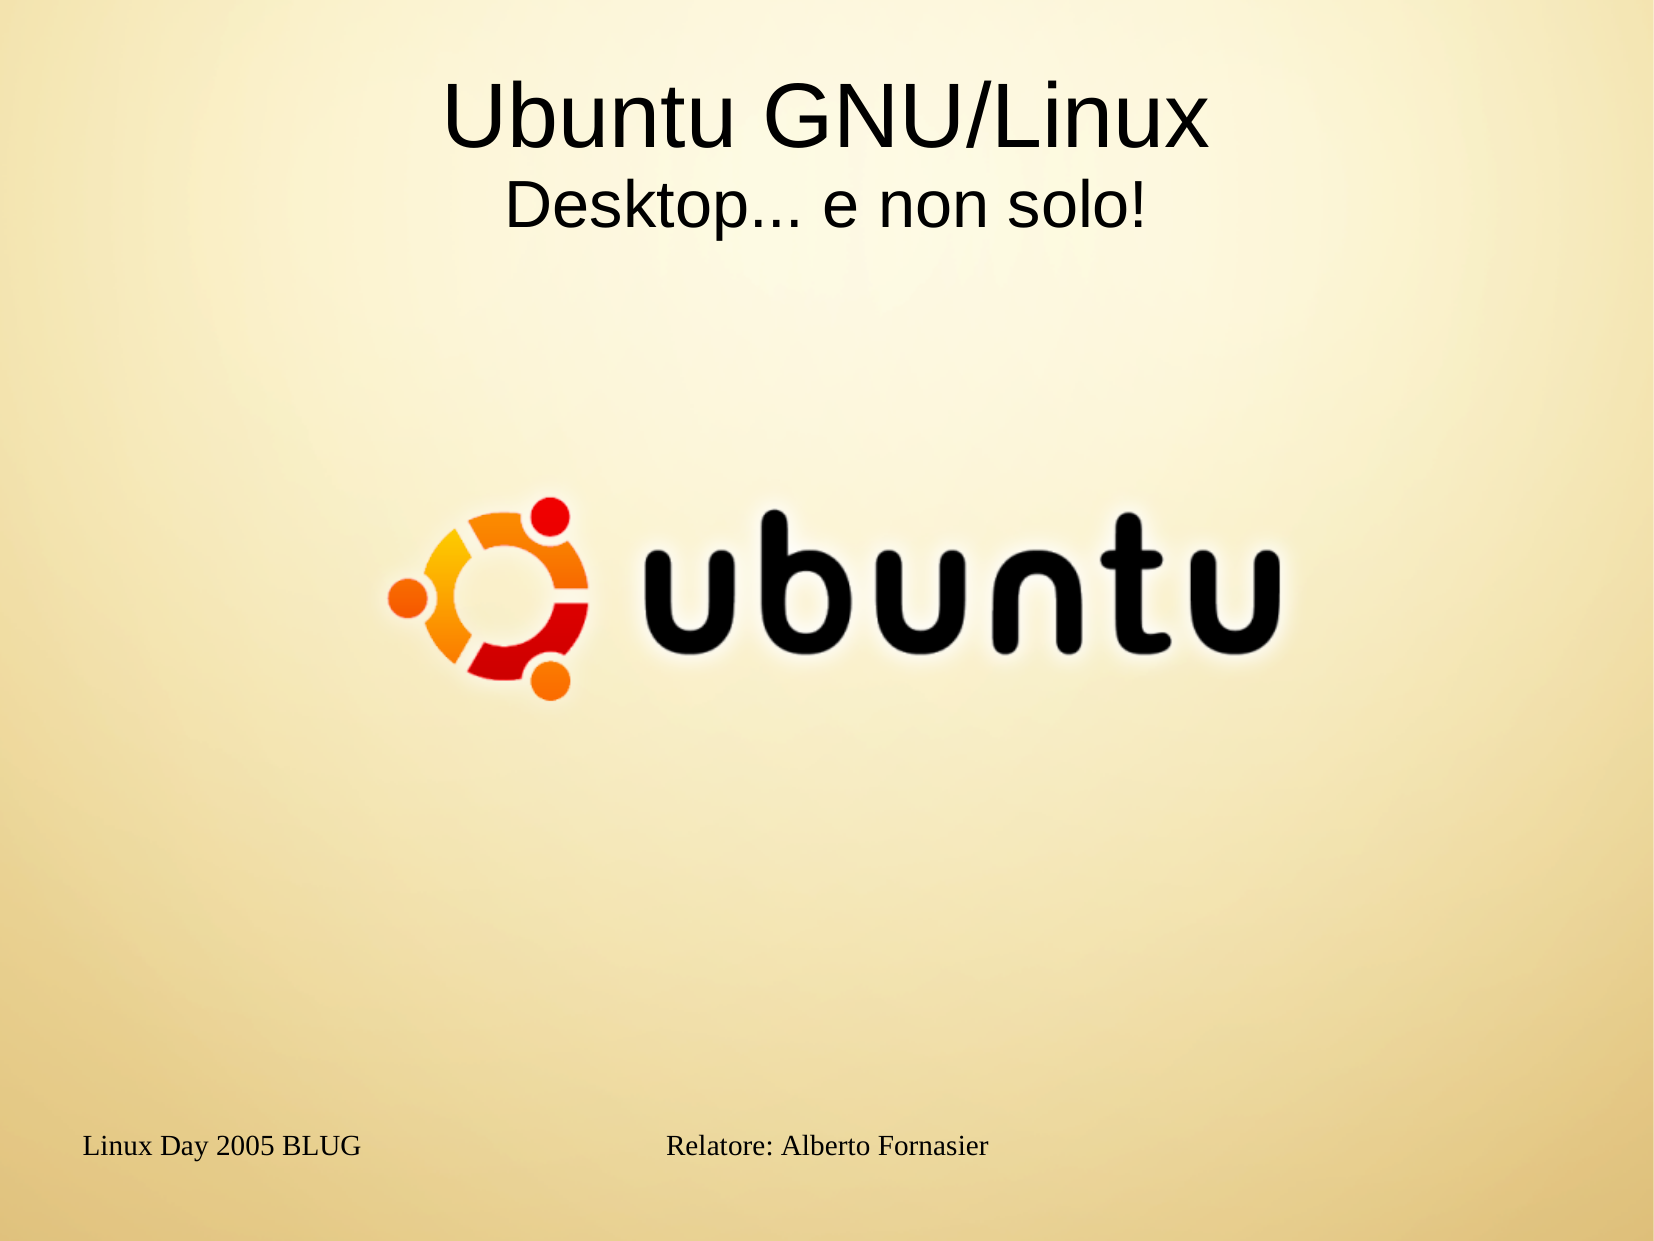

# Ubuntu GNU/Linux Desktop... e non solo!